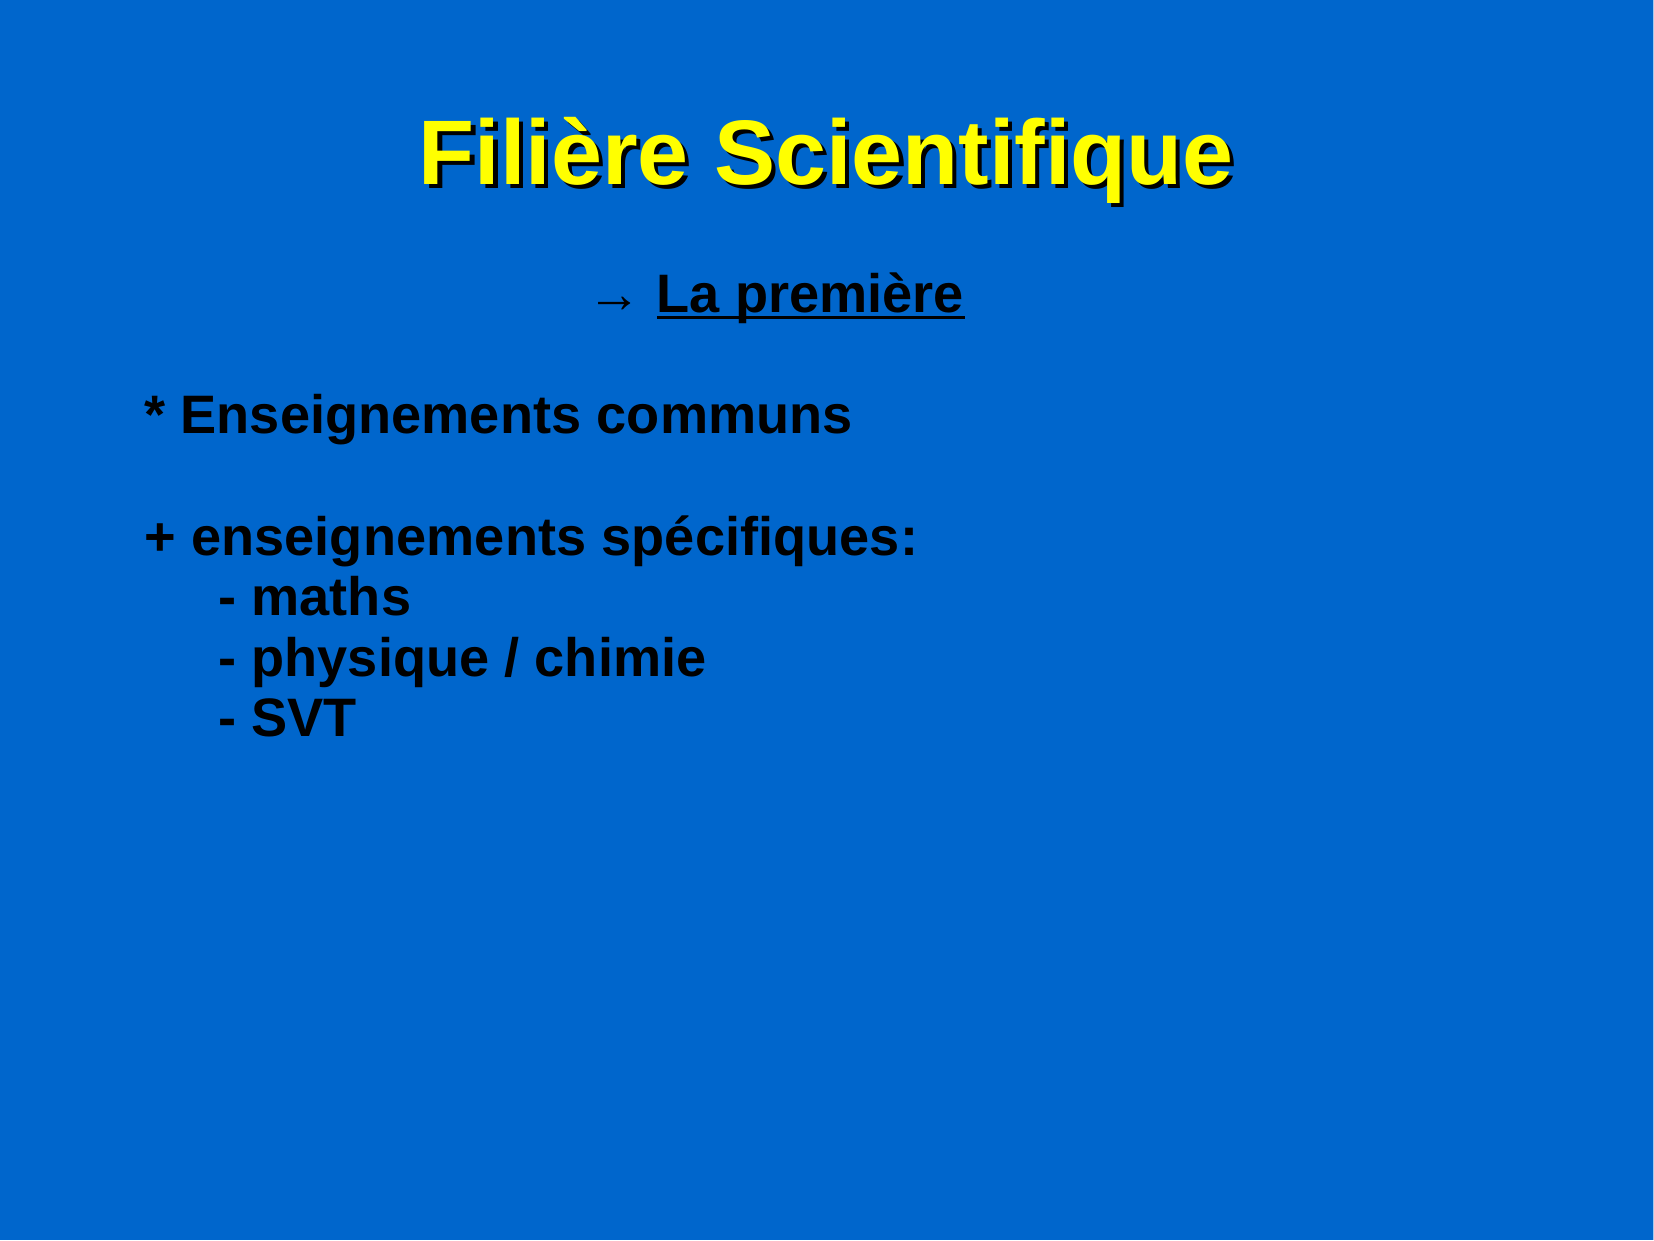

# Filière Scientifique
						→ La première
* Enseignements communs
+ enseignements spécifiques:
	- maths
	- physique / chimie
	- SVT